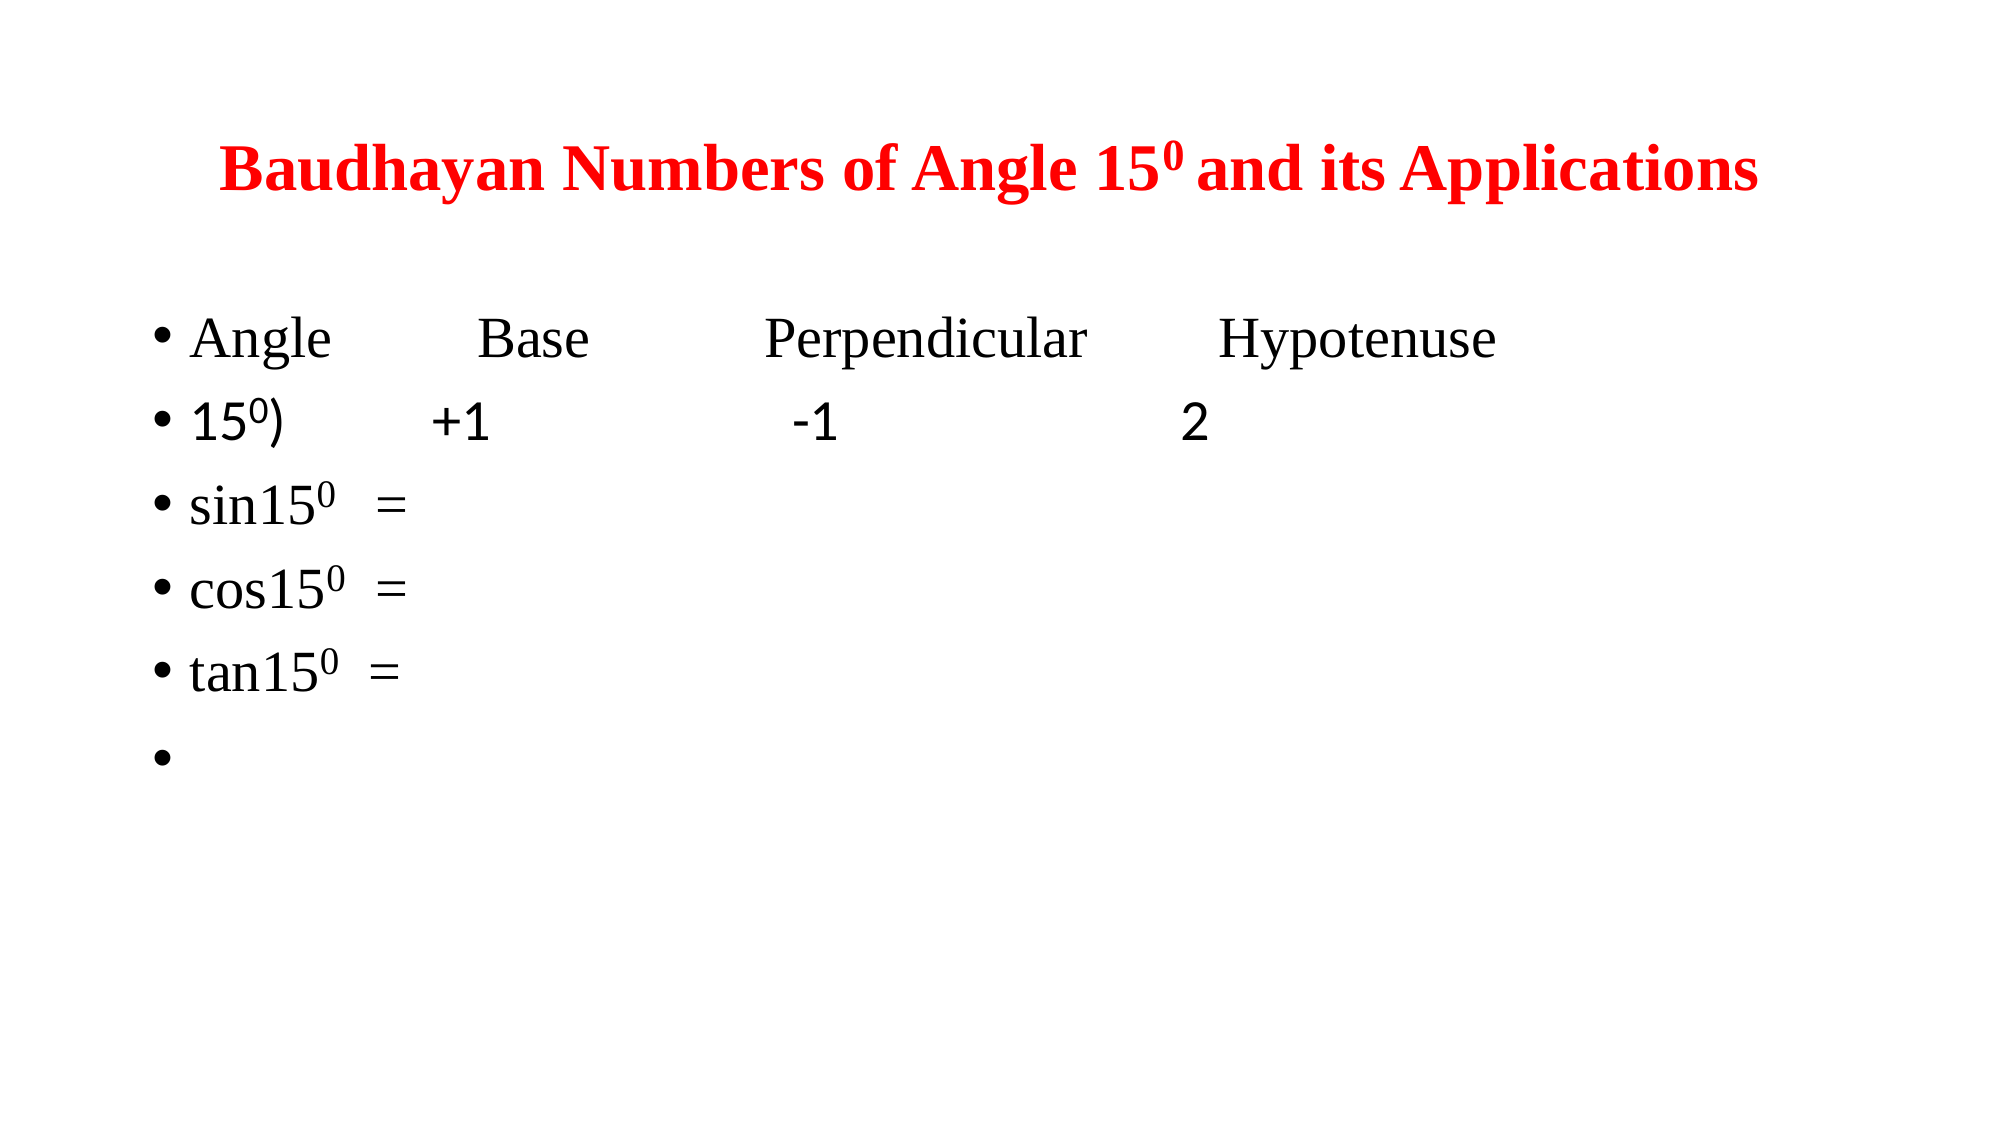

# Baudhayan Numbers of Angle 150 and its Applications
Angle Base Perpendicular Hypotenuse
150) +1	 -1	 2
sin150 =
cos150 =
tan150 =